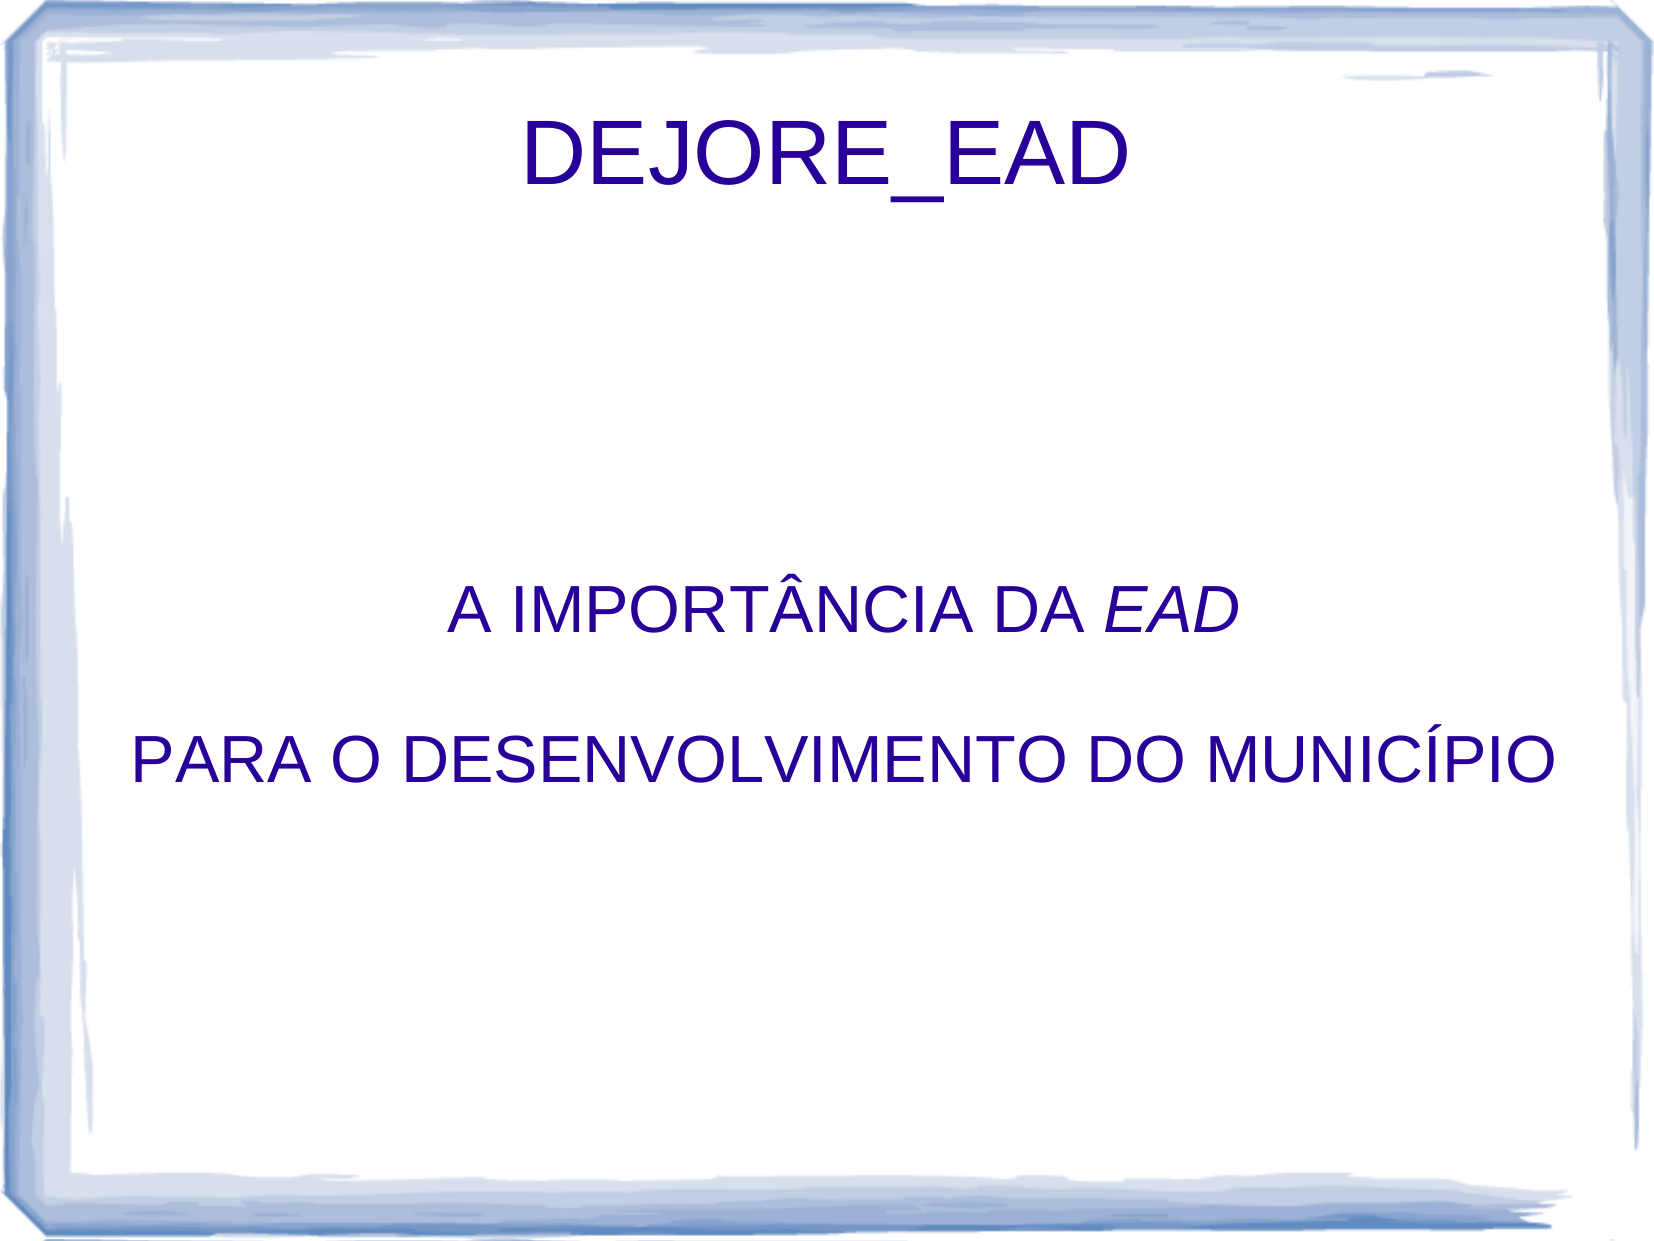

DEJORE_EAD
# A IMPORTÂNCIA DA EAD
PARA O DESENVOLVIMENTO DO MUNICÍPIO